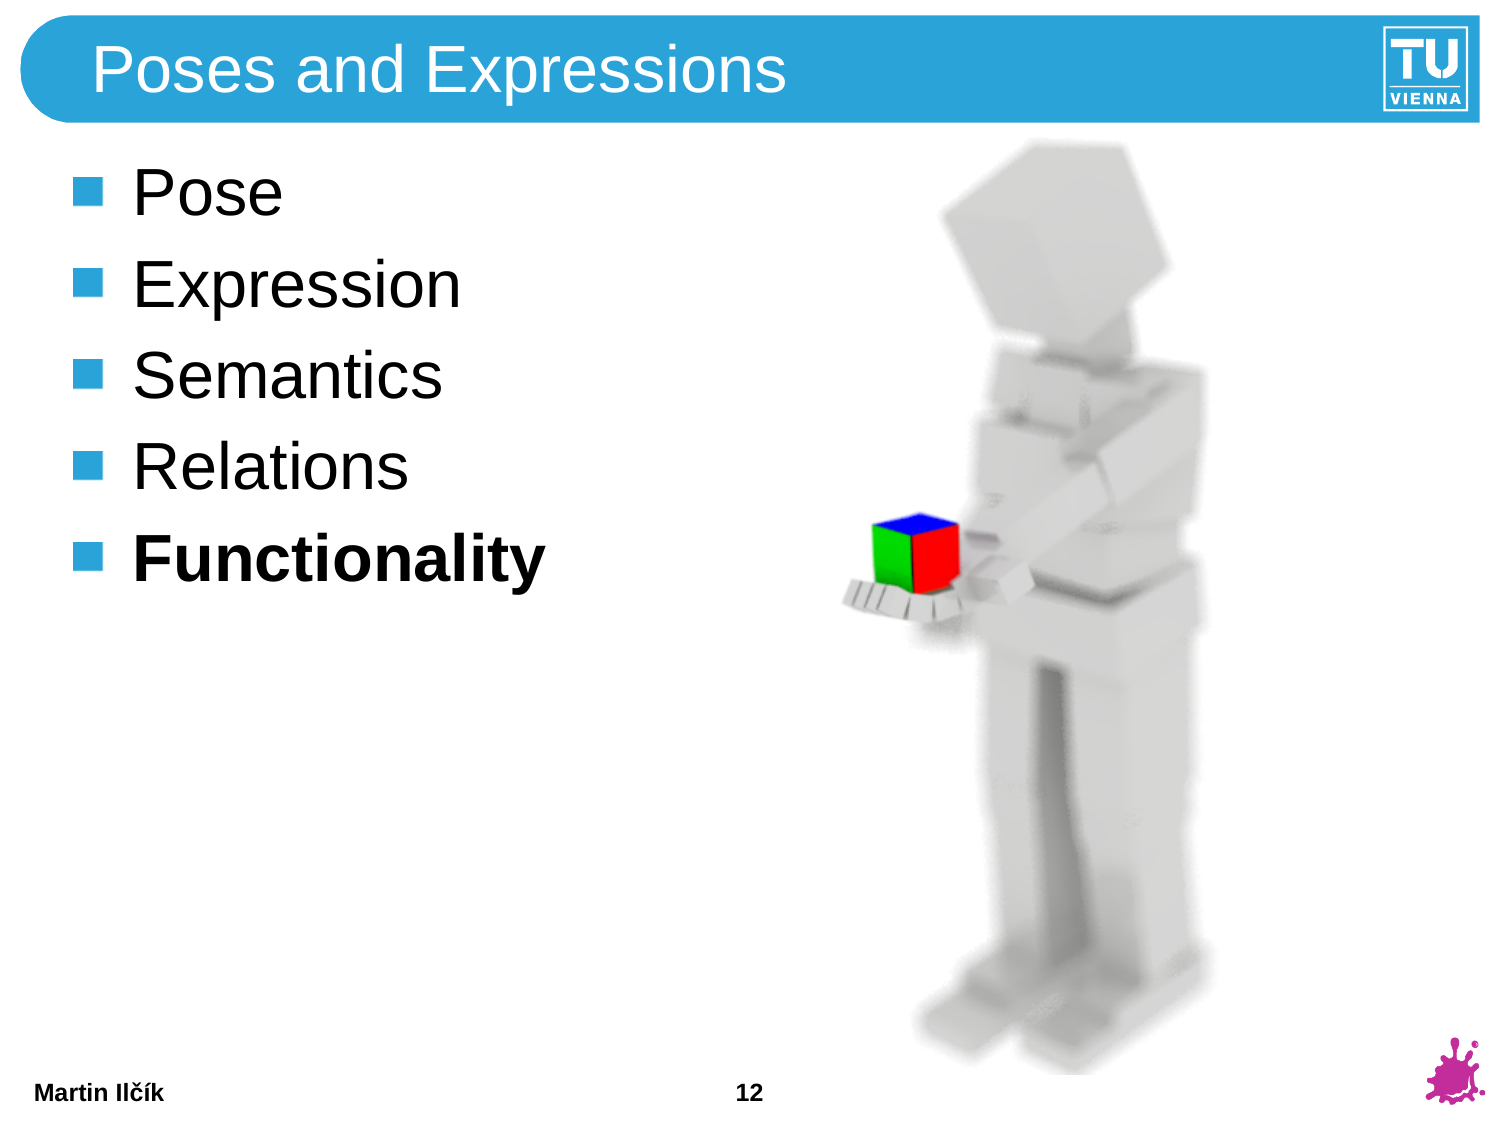

# Poses and Expressions
Pose
Expression
Semantics
Relations
Functionality
Martin Ilčík